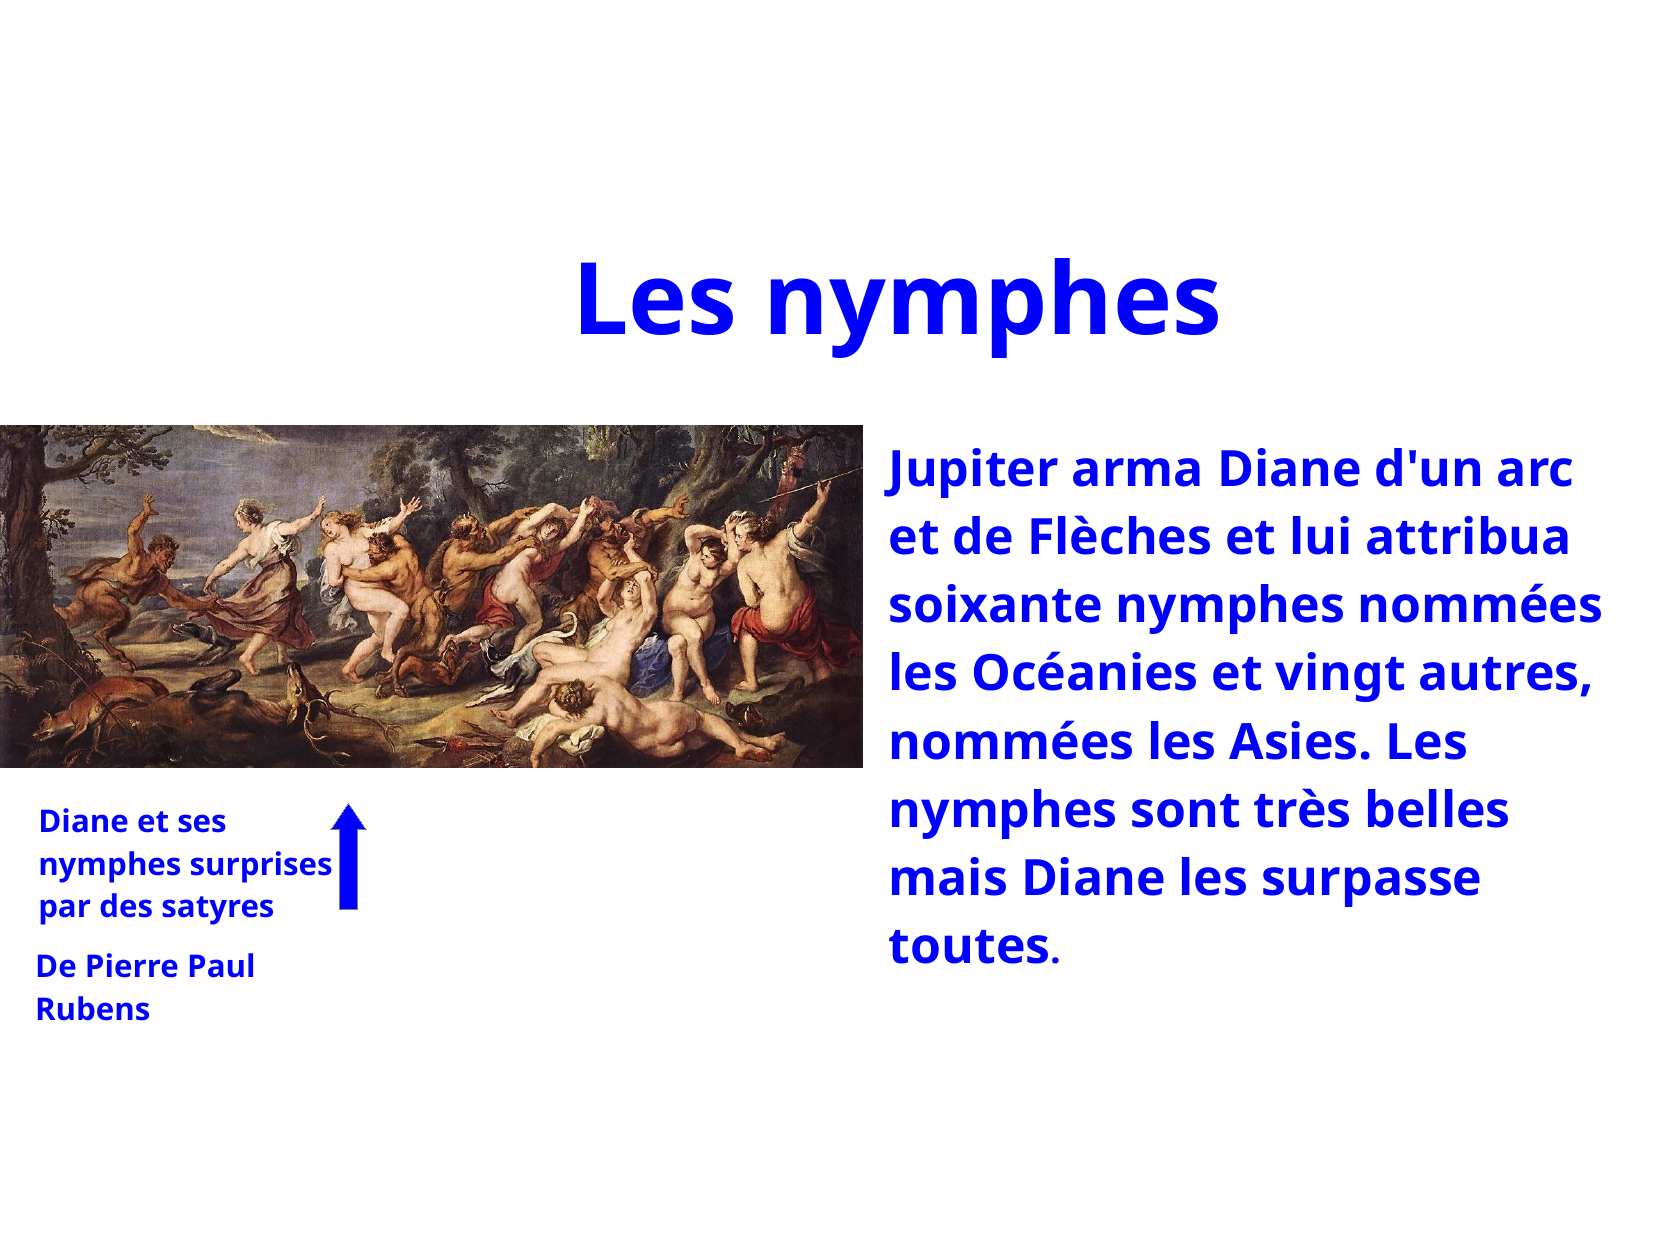

Les nymphes
Jupiter arma Diane d'un arc et de Flèches et lui attribua soixante nymphes nommées les Océanies et vingt autres, nommées les Asies. Les nymphes sont très belles mais Diane les surpasse toutes.
Diane et ses nymphes surprises par des satyres
De Pierre Paul Rubens